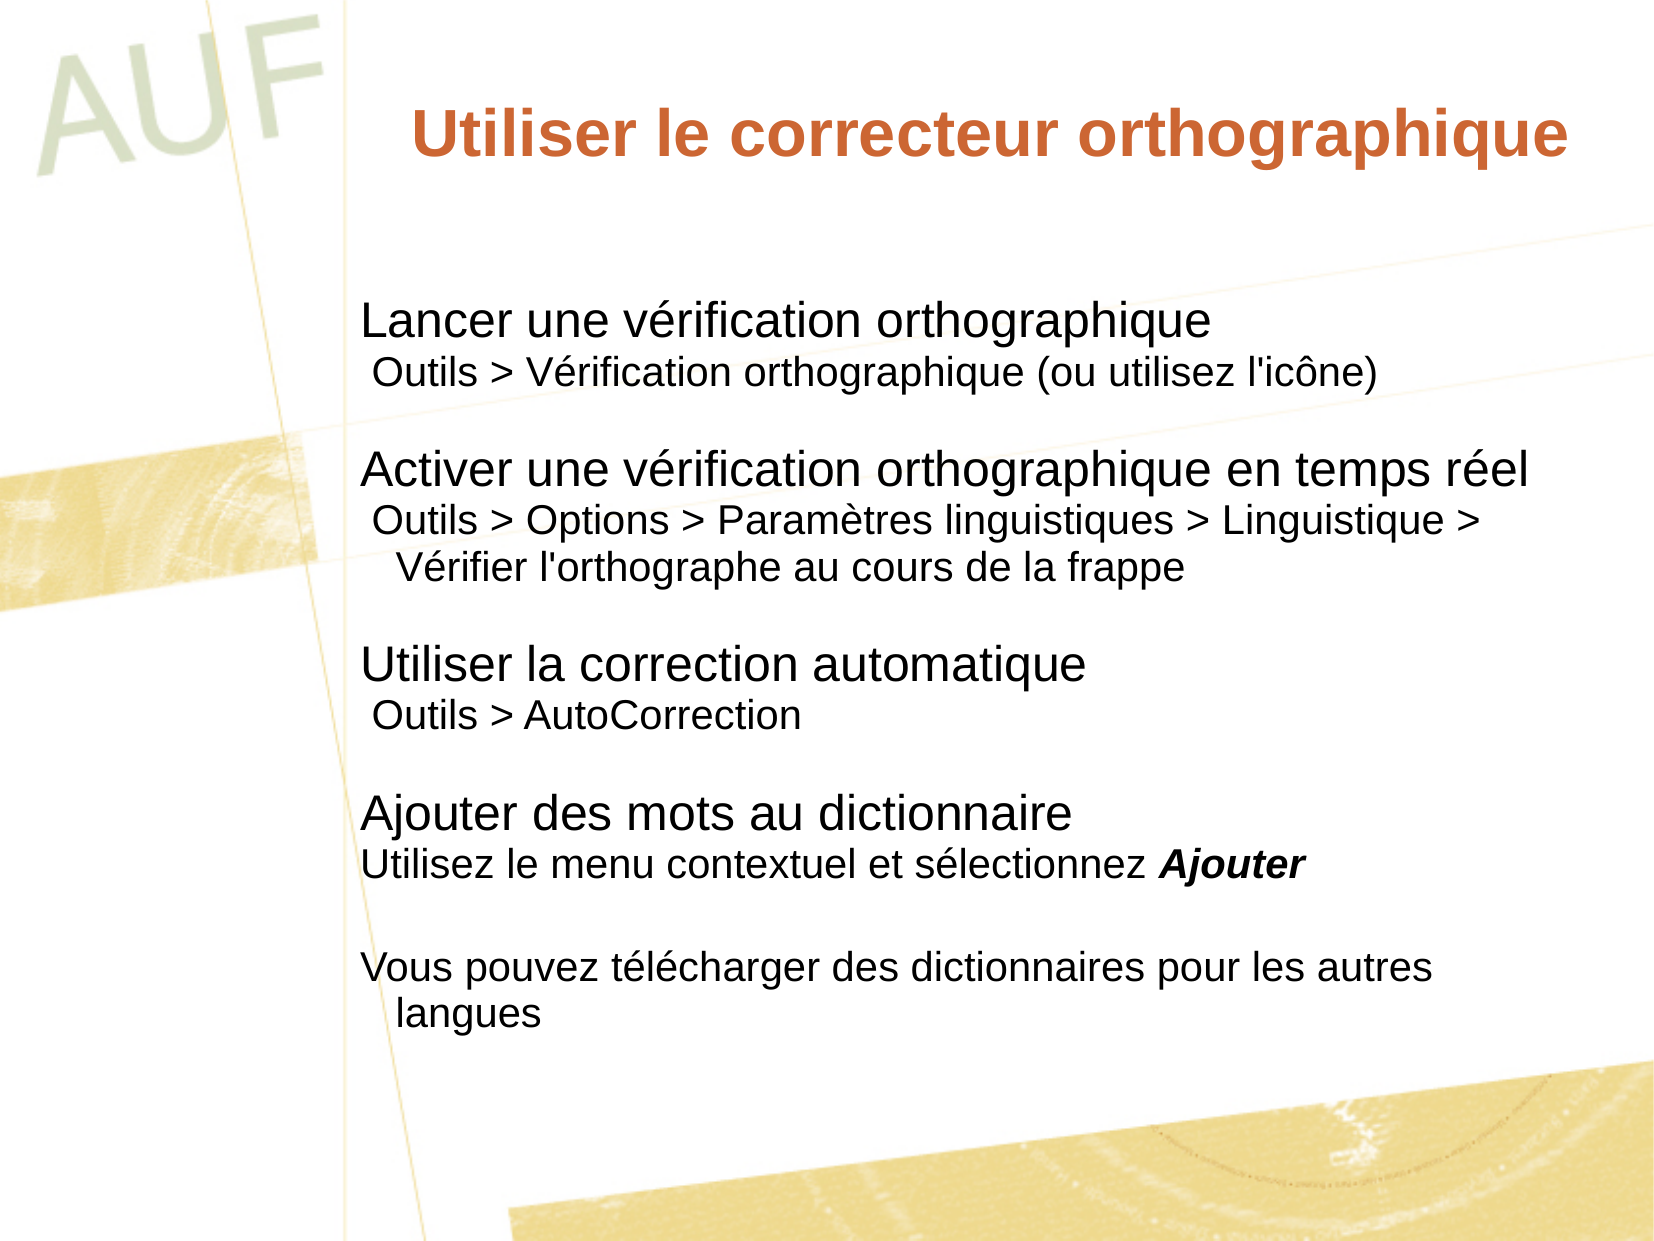

# Utiliser le correcteur orthographique
Lancer une vérification orthographique
 Outils > Vérification orthographique (ou utilisez l'icône)
Activer une vérification orthographique en temps réel
 Outils > Options > Paramètres linguistiques > Linguistique > Vérifier l'orthographe au cours de la frappe
Utiliser la correction automatique
 Outils > AutoCorrection
Ajouter des mots au dictionnaire
Utilisez le menu contextuel et sélectionnez Ajouter
Vous pouvez télécharger des dictionnaires pour les autres langues